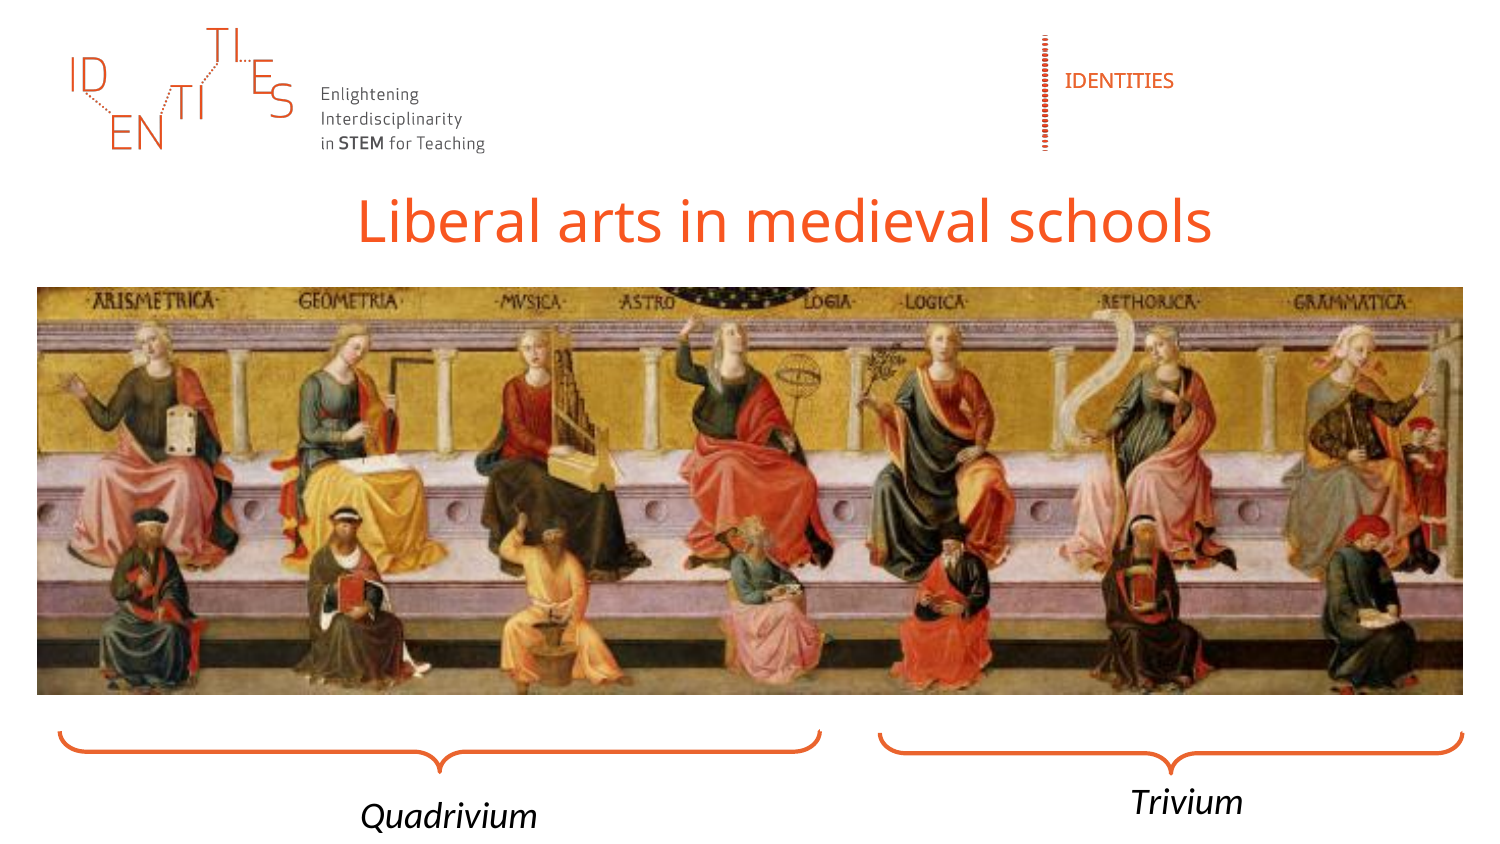

IDENTITIES
IDENTITIES
Liberal arts in medieval schools
Trivium
Quadrivium